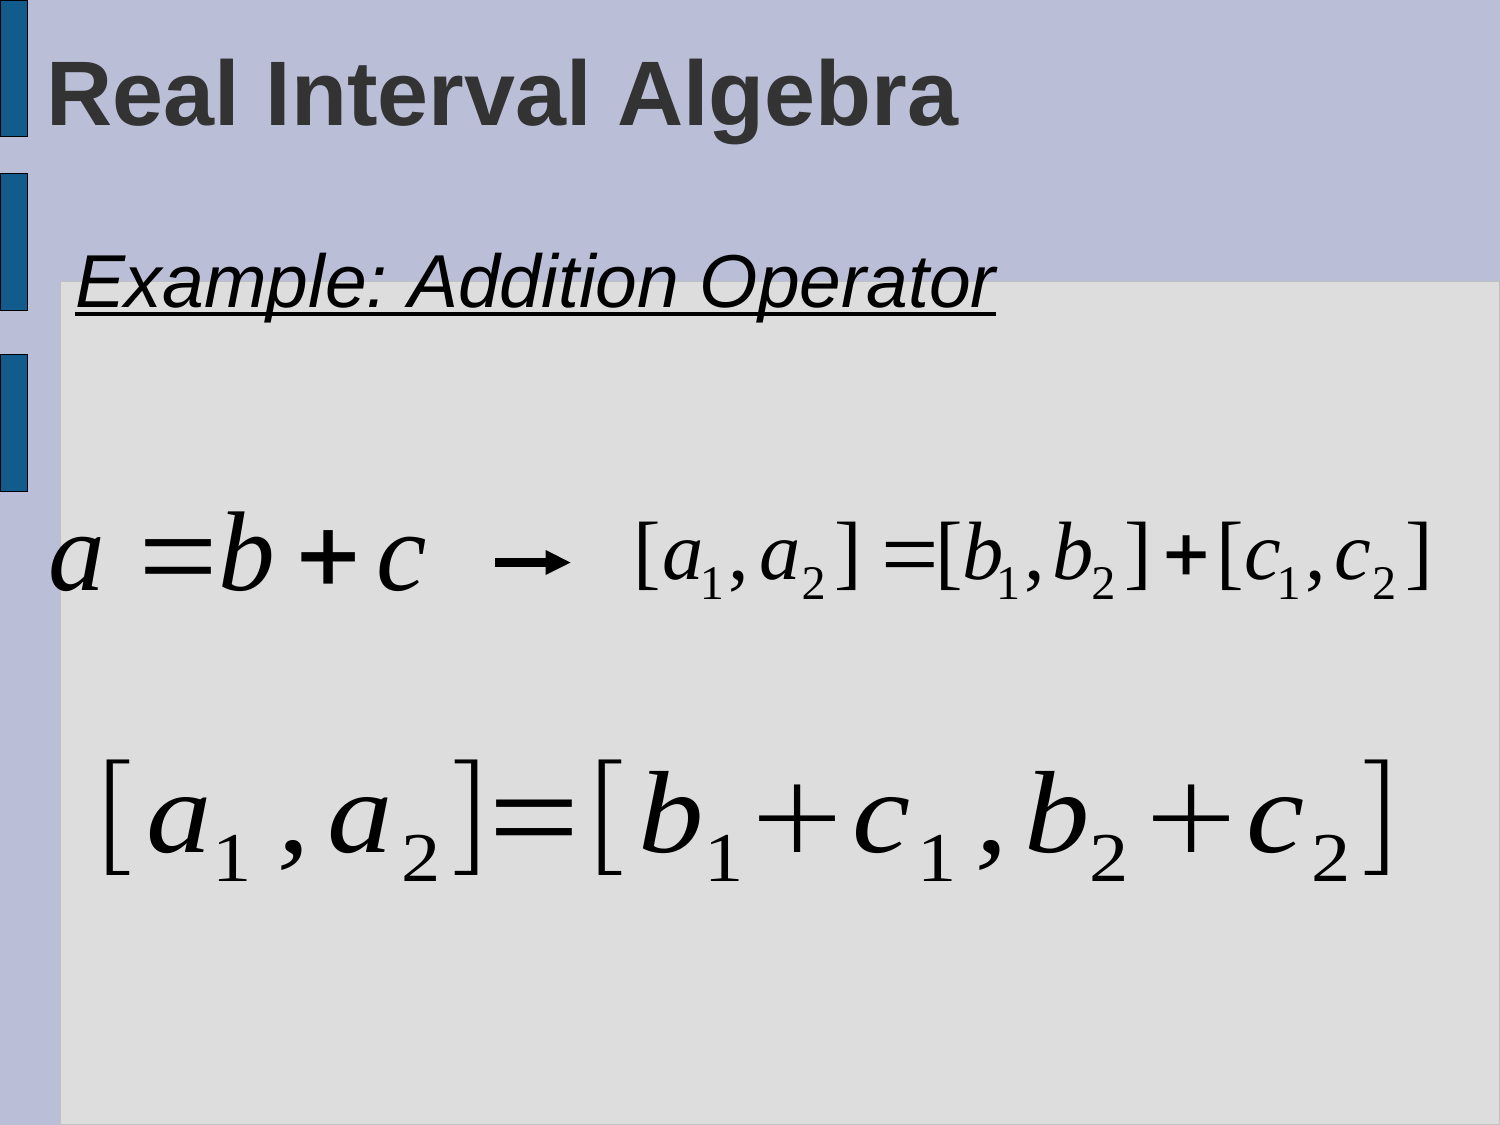

# Real Interval Algebra
Example: Addition Operator